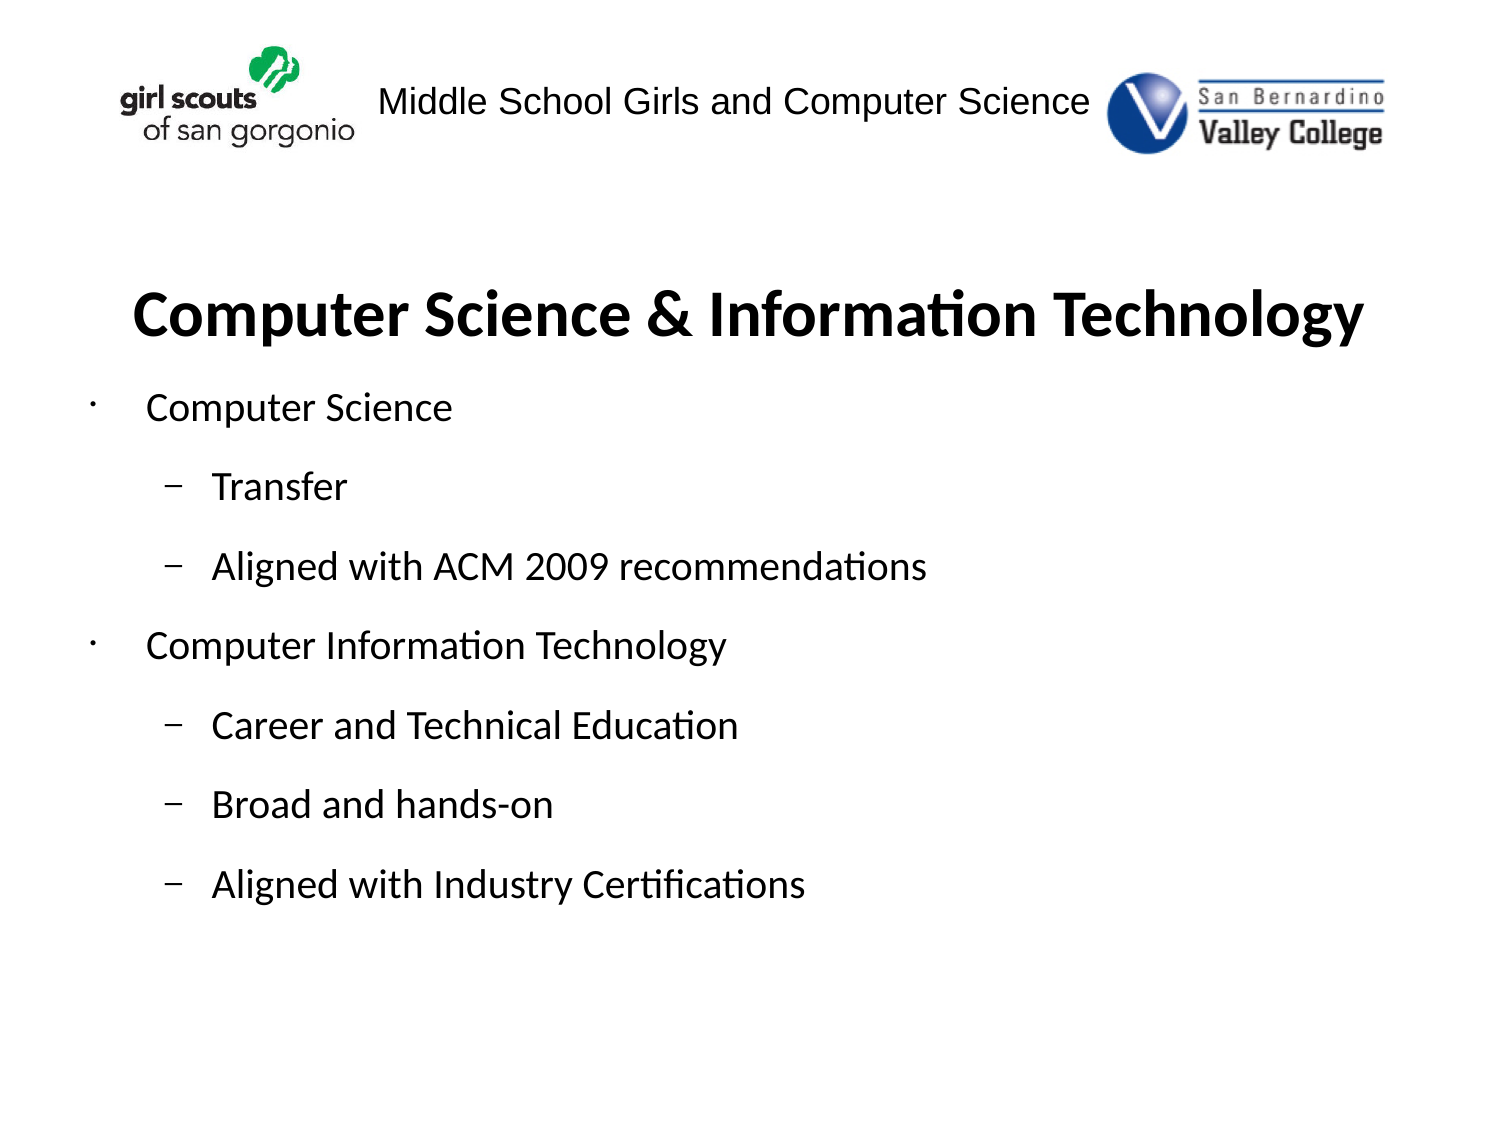

# Computer Science & Information Technology
Computer Science
Transfer
Aligned with ACM 2009 recommendations
Computer Information Technology
Career and Technical Education
Broad and hands-on
Aligned with Industry Certifications